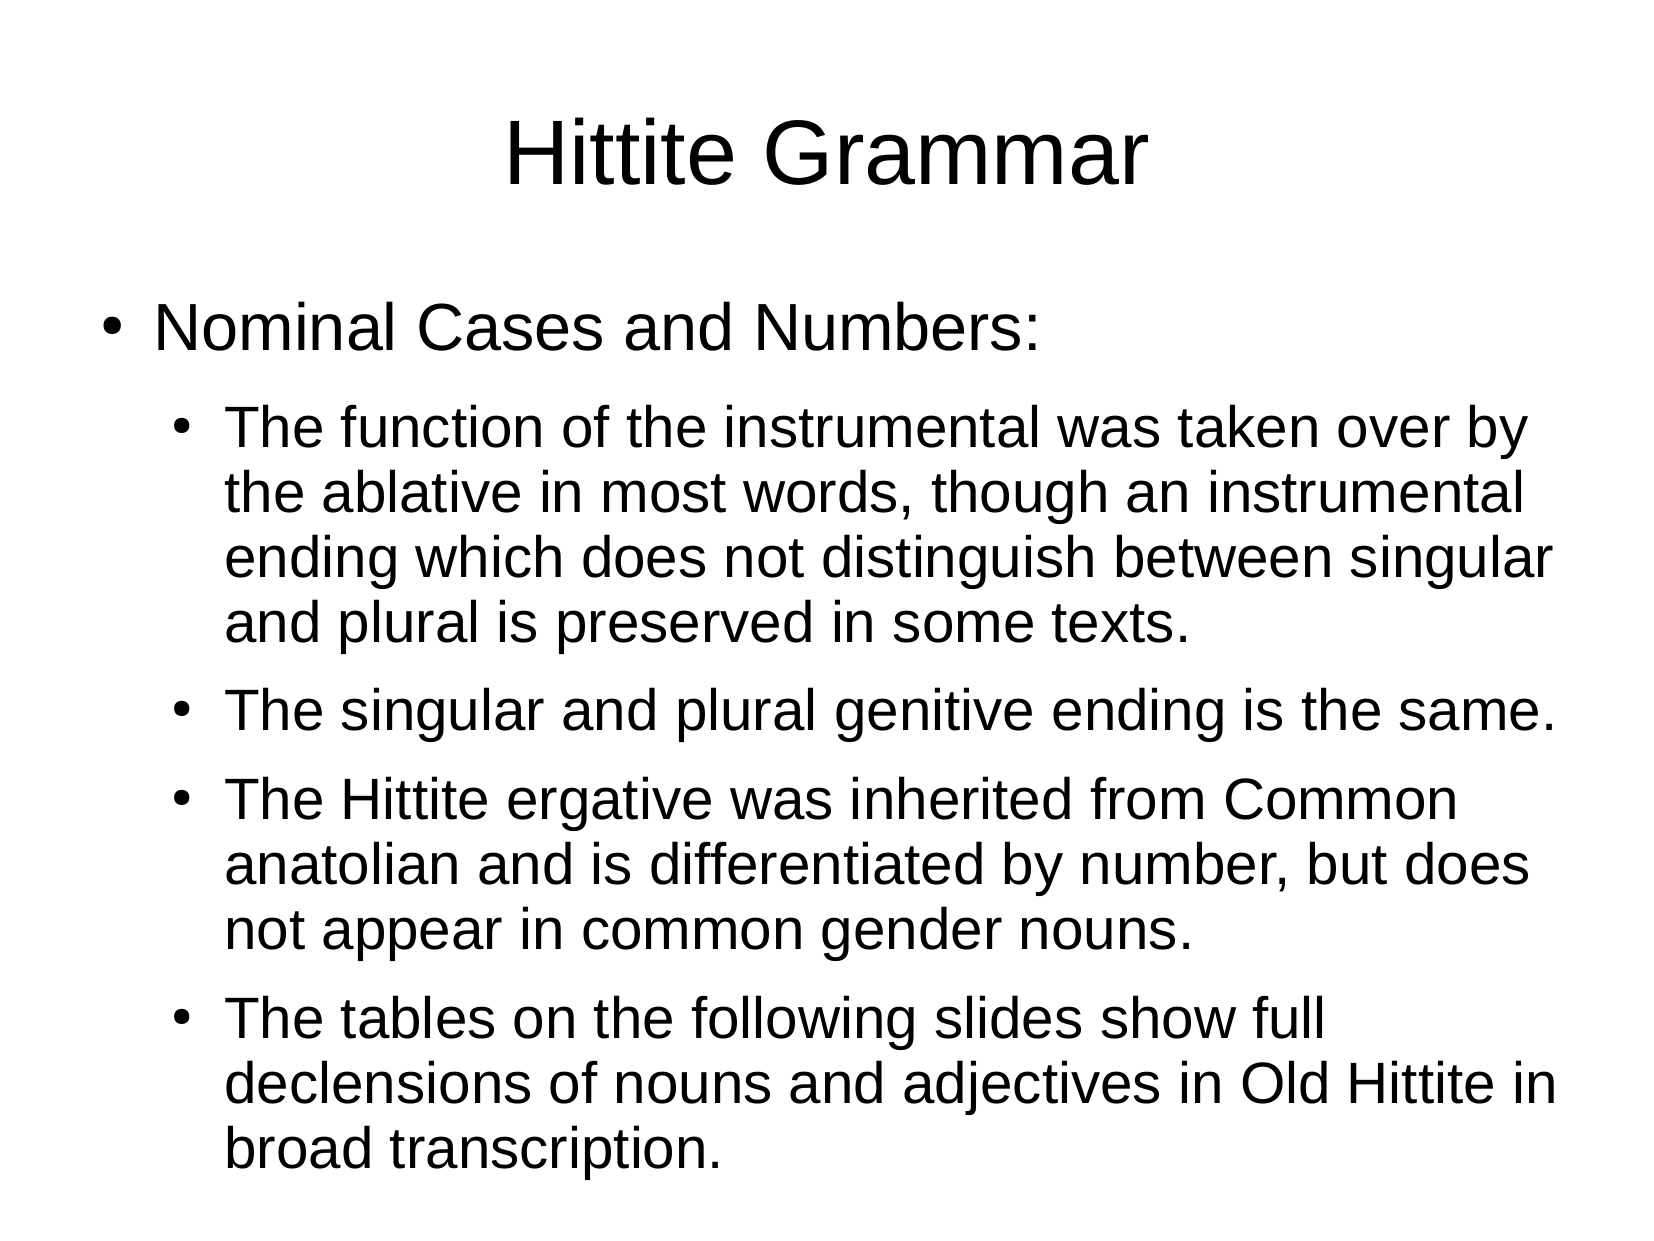

# Hittite Grammar
Nominal Cases and Numbers:
The function of the instrumental was taken over by the ablative in most words, though an instrumental ending which does not distinguish between singular and plural is preserved in some texts.
The singular and plural genitive ending is the same.
The Hittite ergative was inherited from Common anatolian and is differentiated by number, but does not appear in common gender nouns.
The tables on the following slides show full declensions of nouns and adjectives in Old Hittite in broad transcription.